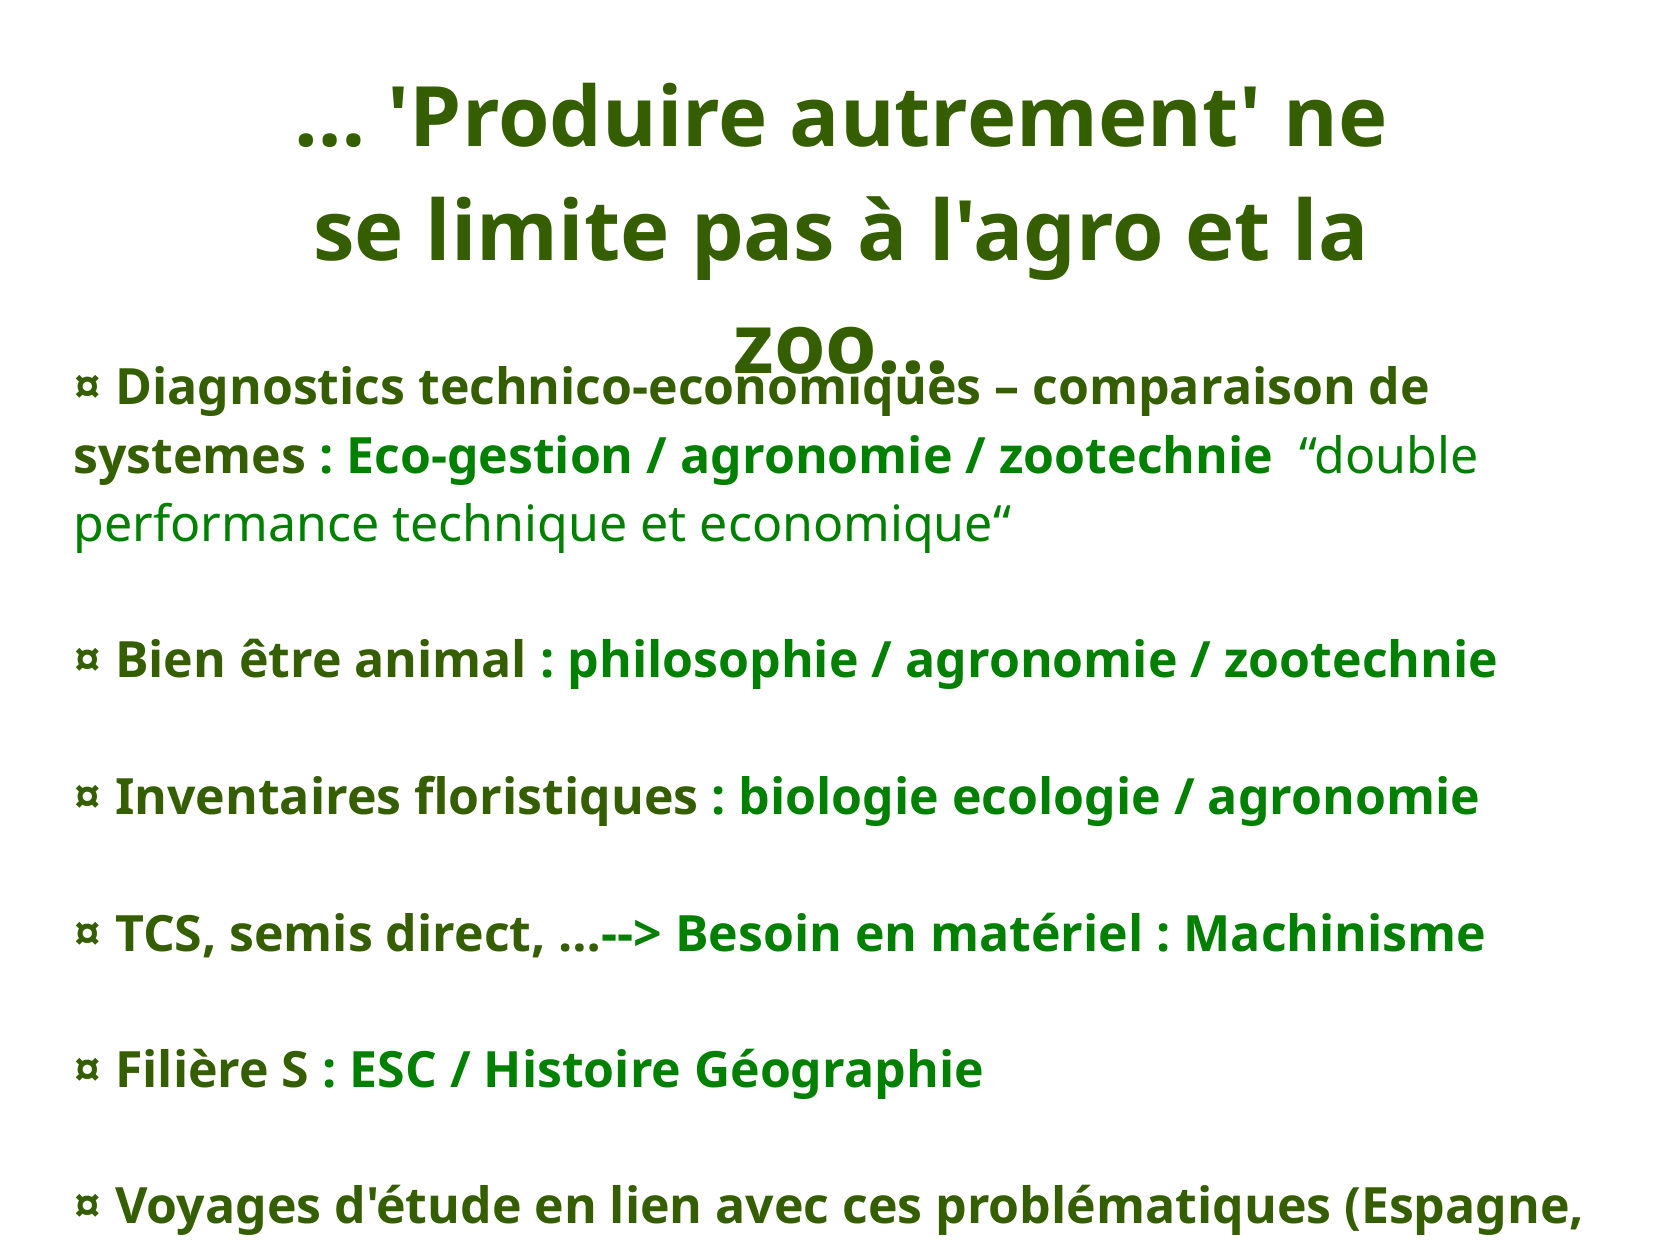

… 'Produire autrement' ne se limite pas à l'agro et la zoo...
¤ Diagnostics technico-economiques – comparaison de systemes : Eco-gestion / agronomie / zootechnie “double performance technique et economique“
¤ Bien être animal : philosophie / agronomie / zootechnie
¤ Inventaires floristiques : biologie ecologie / agronomie
¤ TCS, semis direct, …--> Besoin en matériel : Machinisme
¤ Filière S : ESC / Histoire Géographie
¤ Voyages d'étude en lien avec ces problématiques (Espagne, Allemagne, ...)
¤ ...